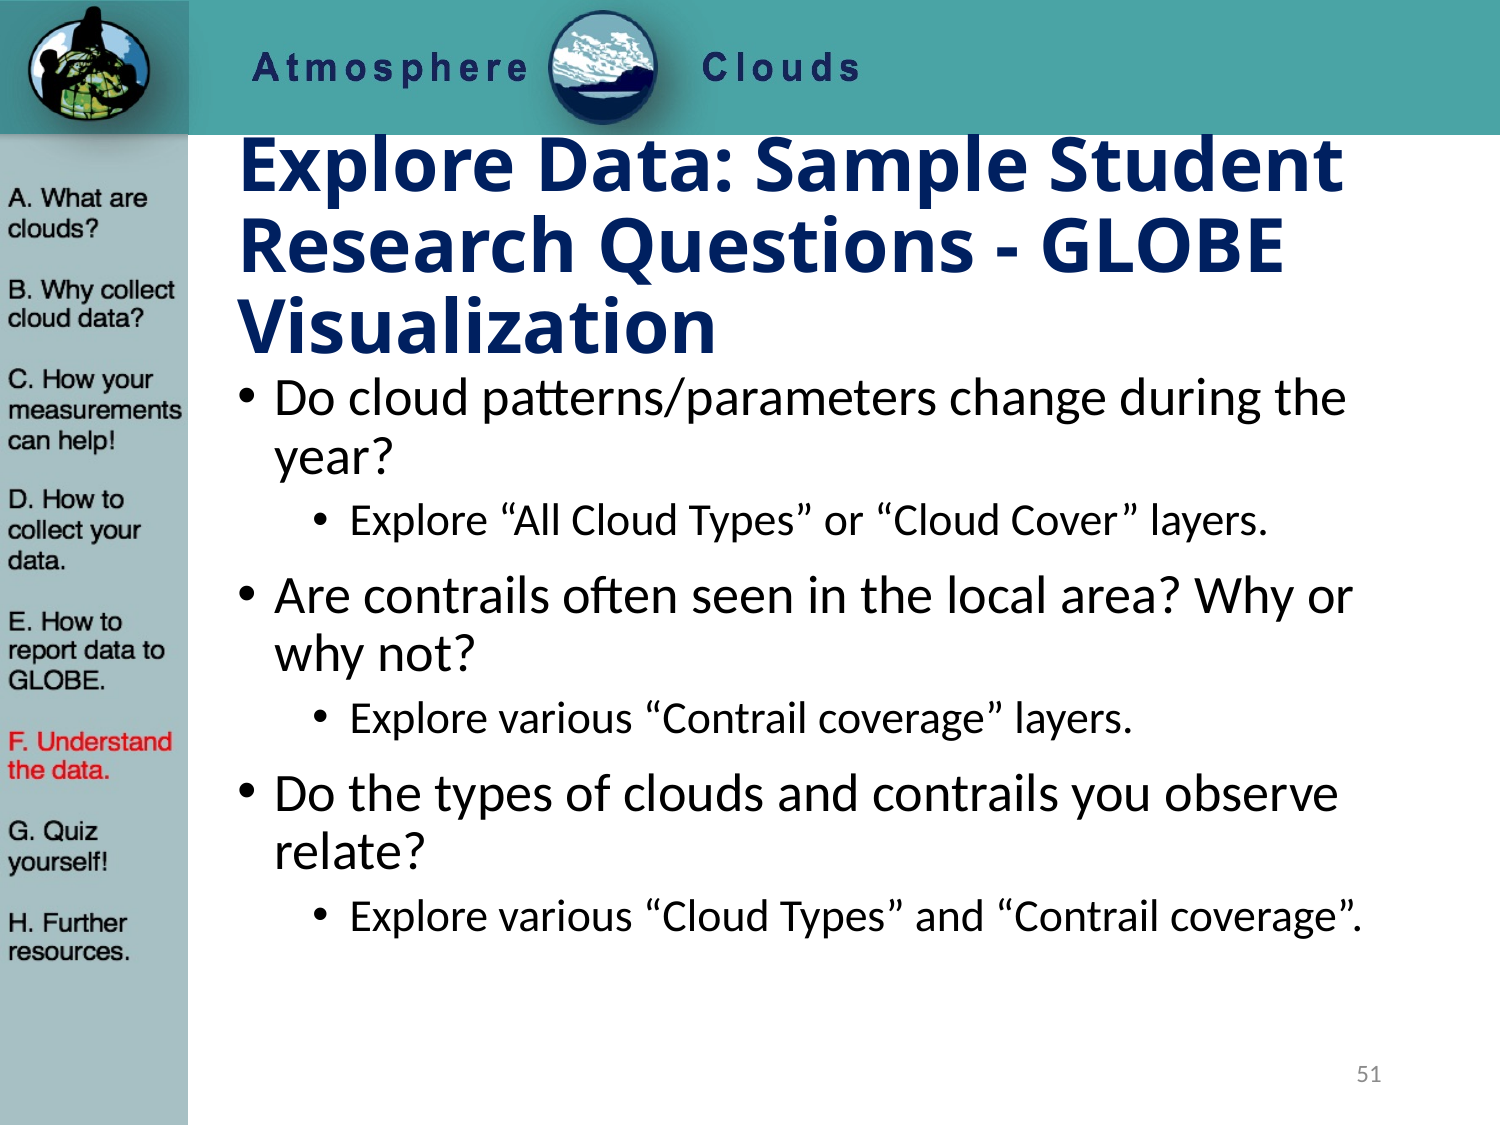

# Explore Data: Sample Student Research Questions - GLOBE Visualization
Do cloud patterns/parameters change during the year?
Explore “All Cloud Types” or “Cloud Cover” layers.
Are contrails often seen in the local area? Why or why not?
Explore various “Contrail coverage” layers.
Do the types of clouds and contrails you observe relate?
Explore various “Cloud Types” and “Contrail coverage”.